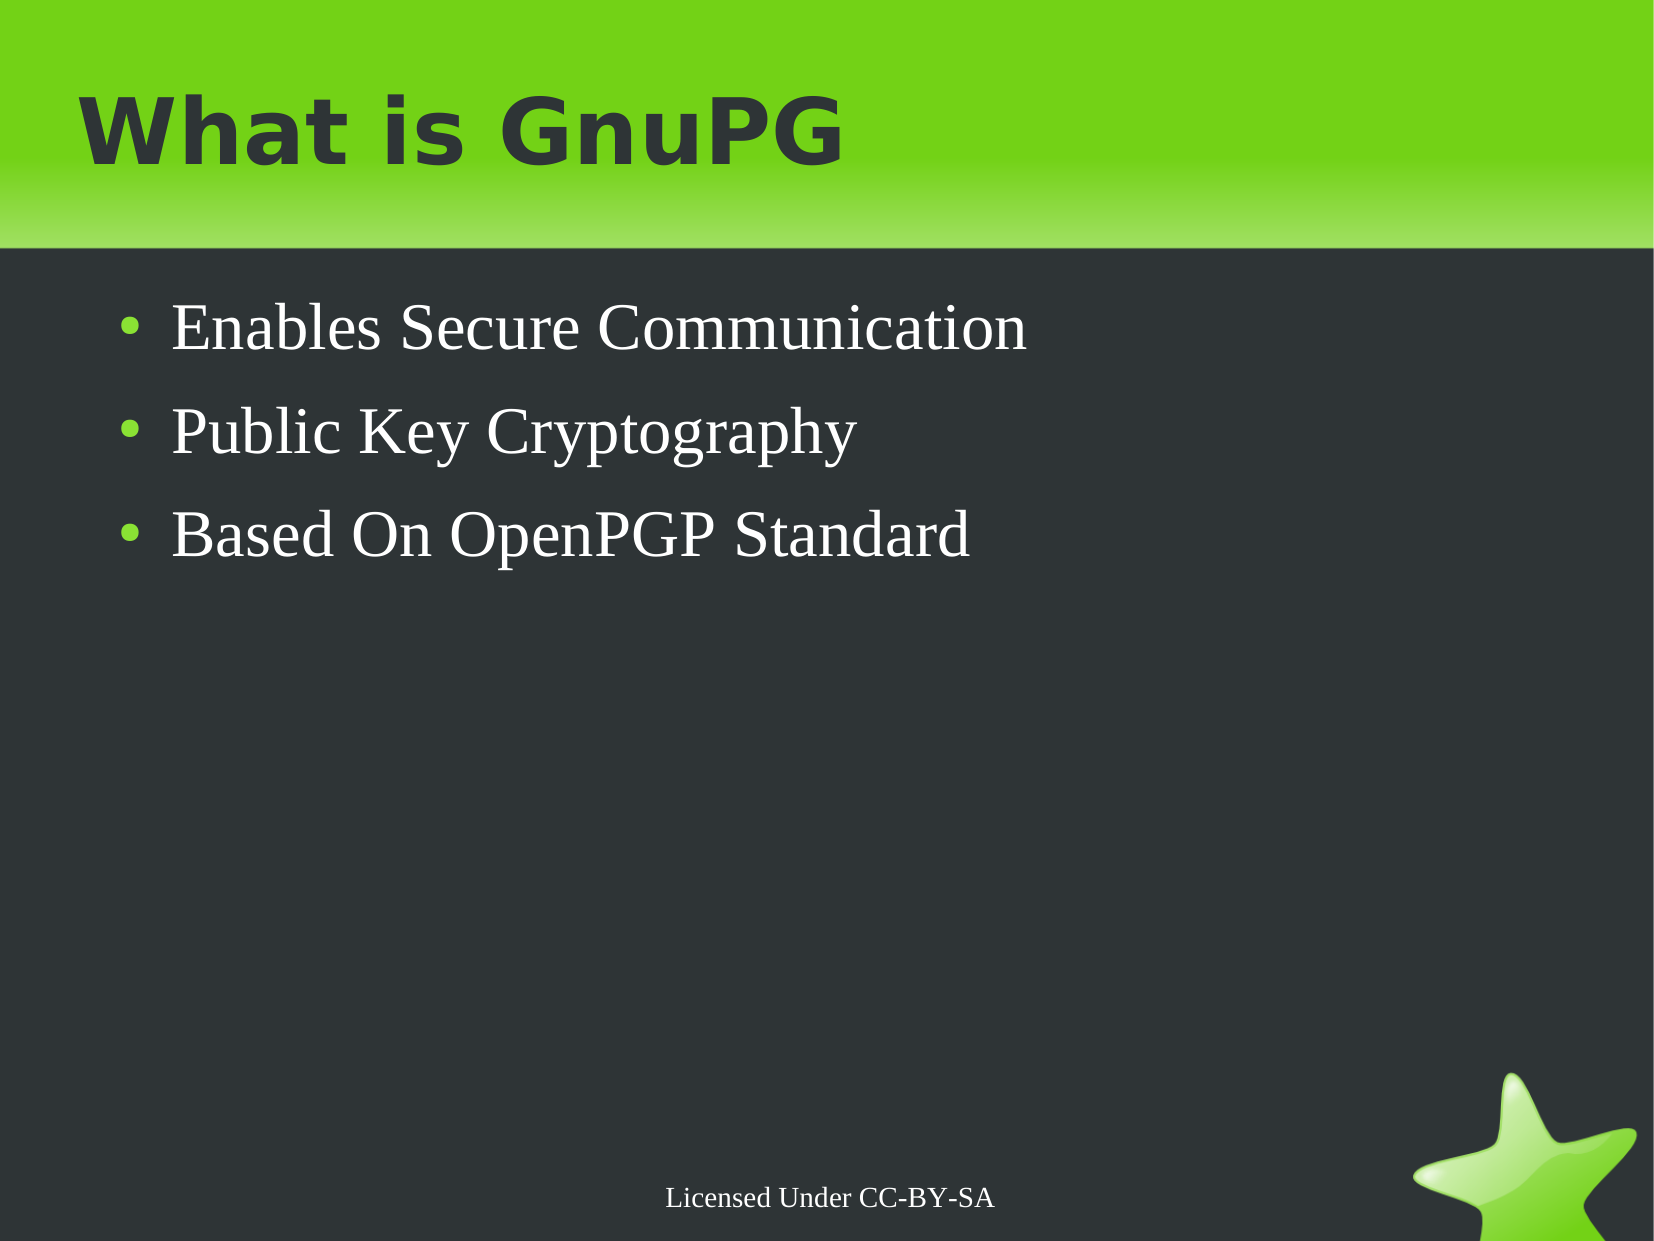

# What is GnuPG
Enables Secure Communication
Public Key Cryptography
Based On OpenPGP Standard
Licensed Under CC-BY-SA